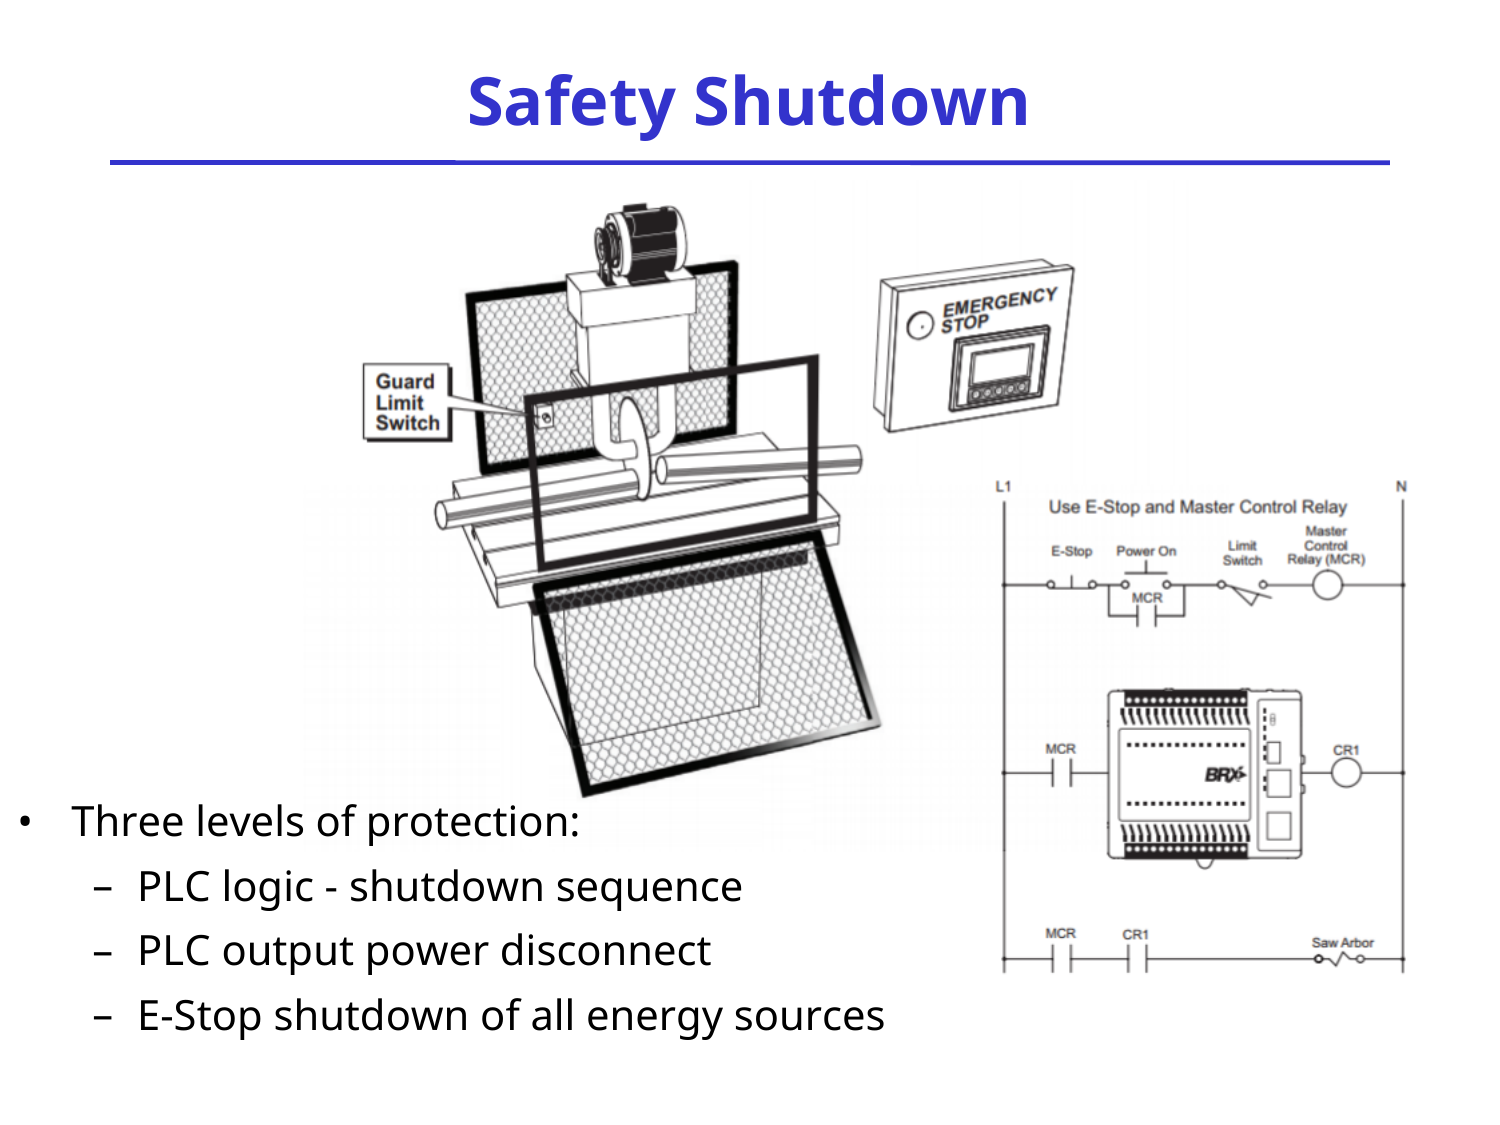

# Safety Shutdown
Three levels of protection:
PLC logic - shutdown sequence
PLC output power disconnect
E-Stop shutdown of all energy sources